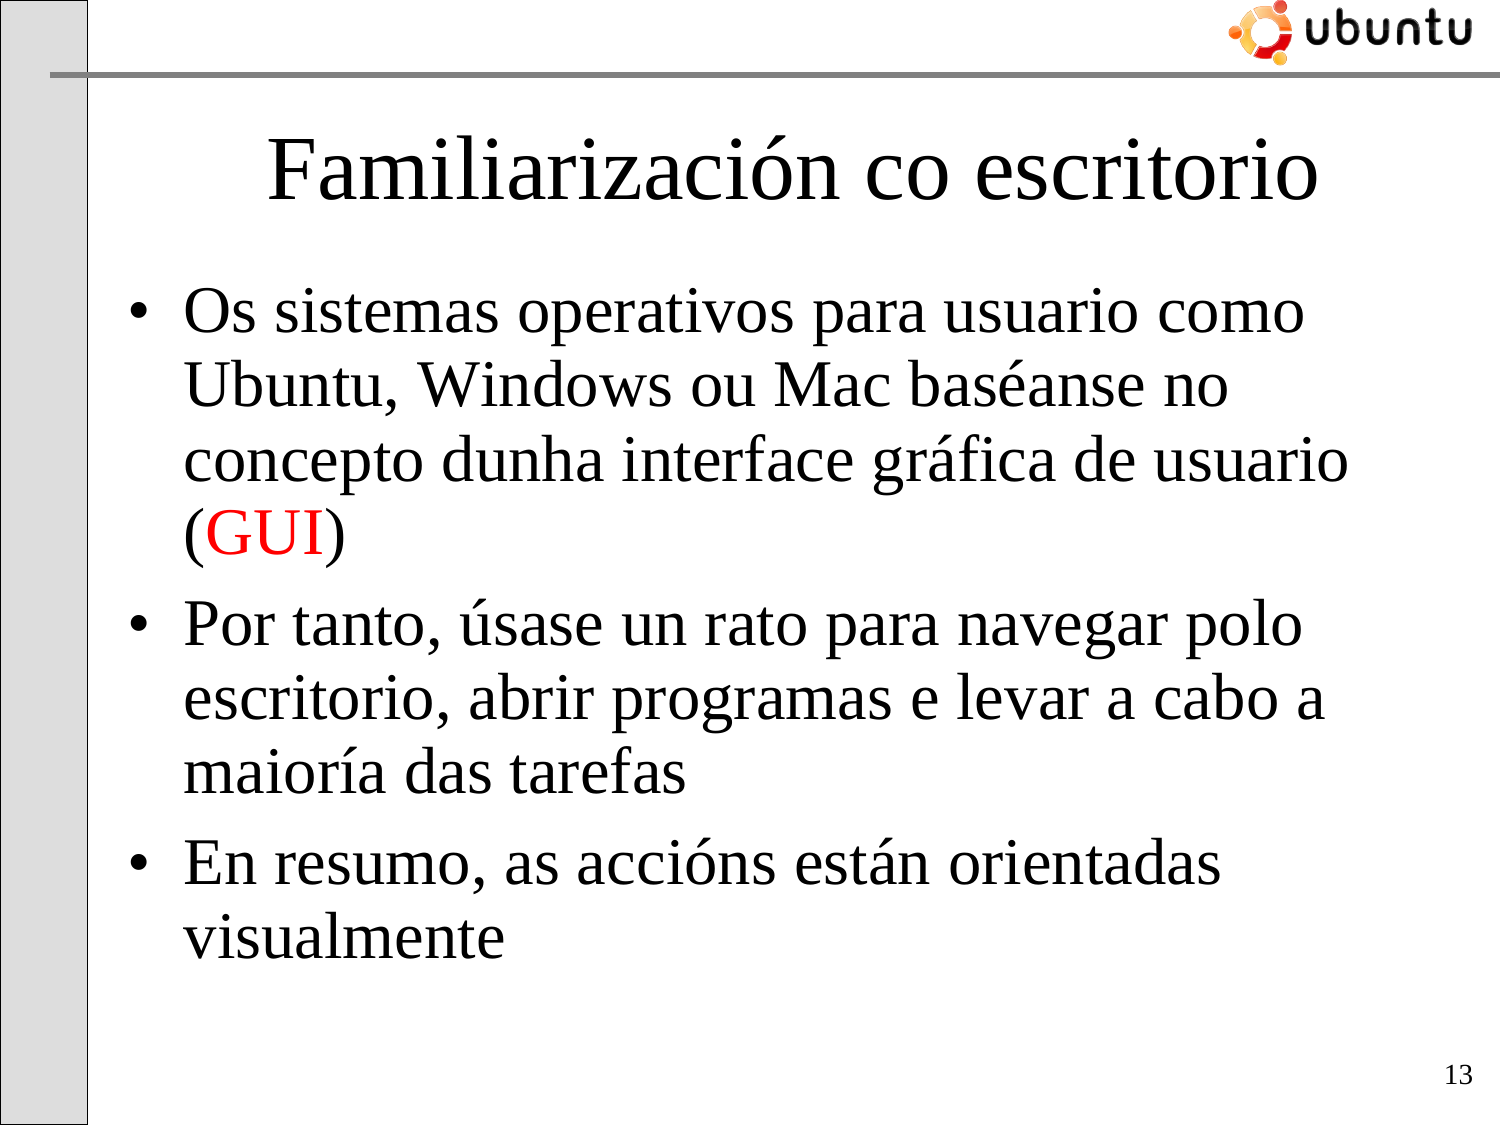

# Familiarización co escritorio
Os sistemas operativos para usuario como Ubuntu, Windows ou Mac baséanse no concepto dunha interface gráfica de usuario (GUI)
Por tanto, úsase un rato para navegar polo escritorio, abrir programas e levar a cabo a maioría das tarefas
En resumo, as accións están orientadas visualmente
13